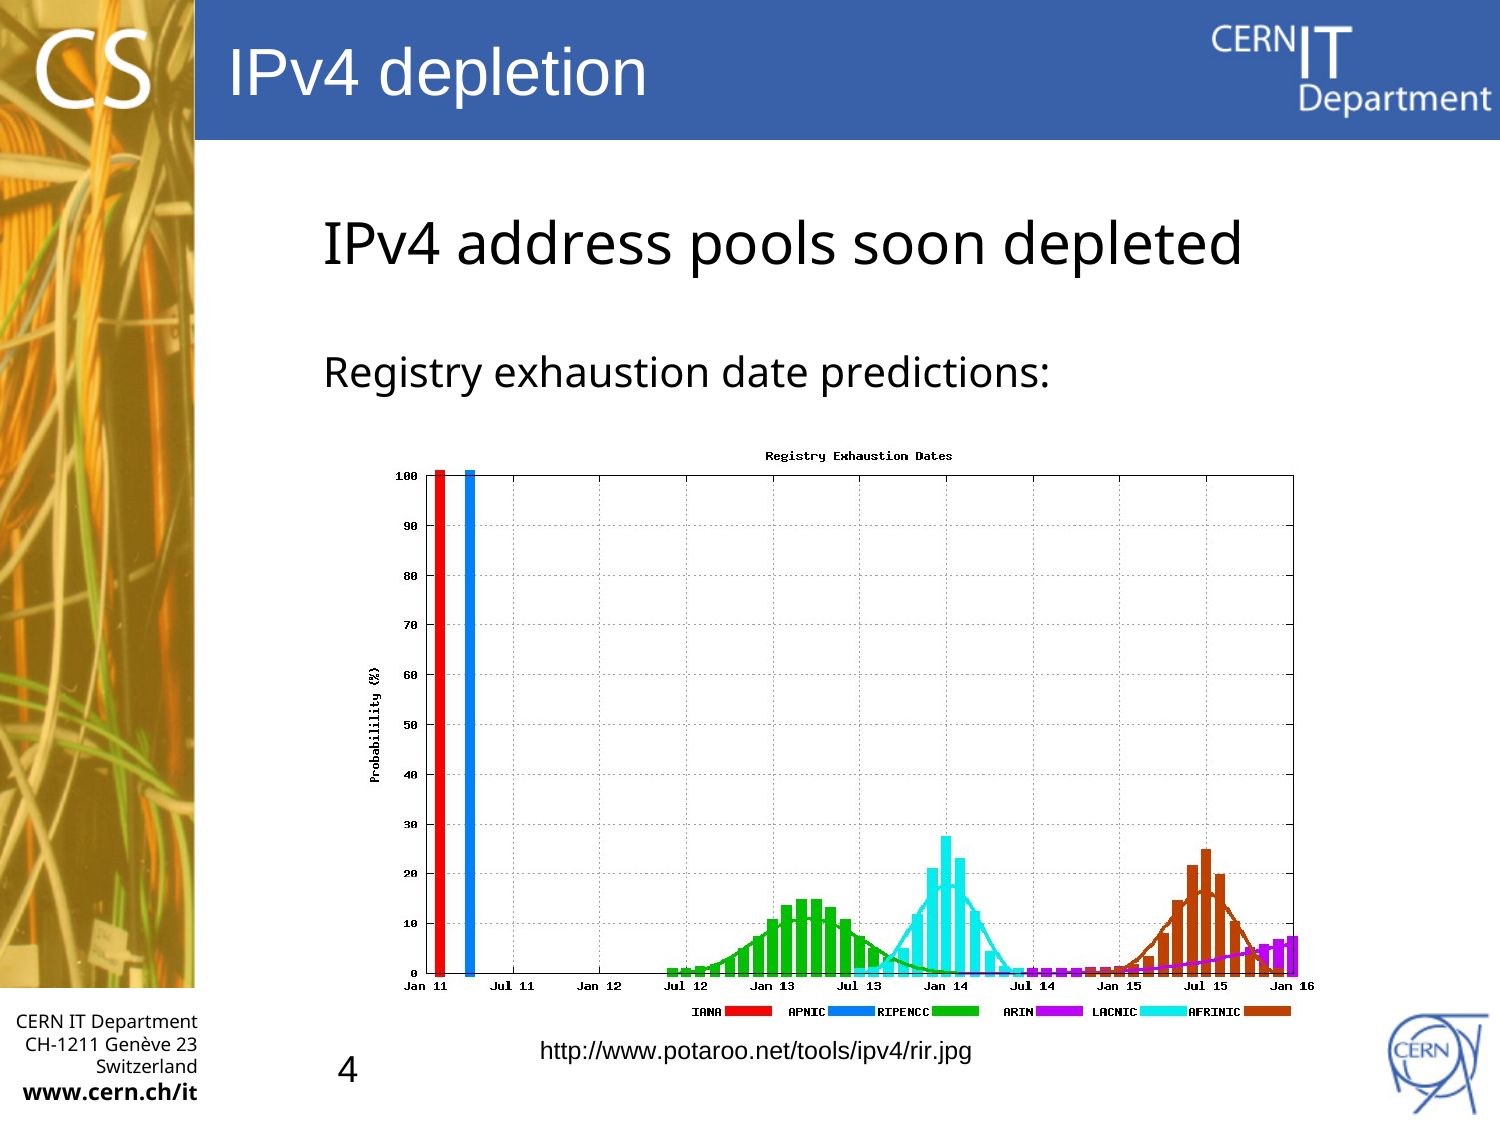

# IPv4 depletion
IPv4 address pools soon depleted
Registry exhaustion date predictions:
http://www.potaroo.net/tools/ipv4/rir.jpg